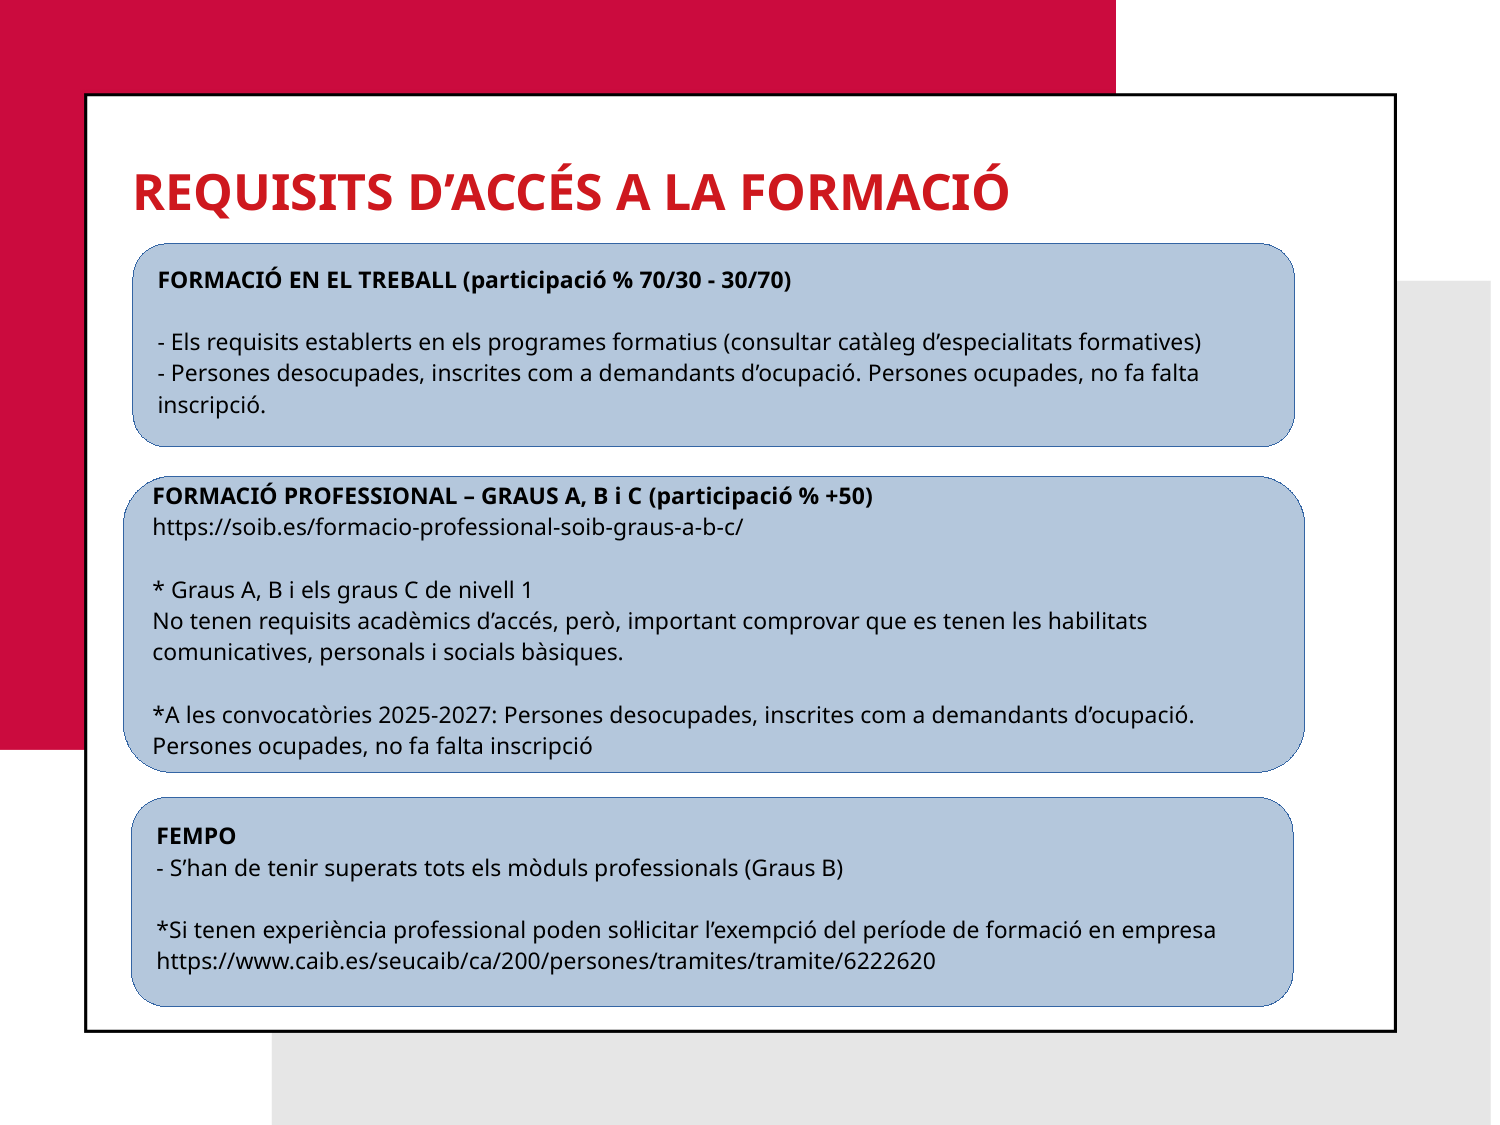

REQUISITS D’ACCÉS A LA FORMACIÓ
FORMACIÓ EN EL TREBALL (participació % 70/30 - 30/70)
- Els requisits establerts en els programes formatius (consultar catàleg d’especialitats formatives)
- Persones desocupades, inscrites com a demandants d’ocupació. Persones ocupades, no fa falta inscripció.
FORMACIÓ PROFESSIONAL – GRAUS A, B i C (participació % +50)
https://soib.es/formacio-professional-soib-graus-a-b-c/
* Graus A, B i els graus C de nivell 1
No tenen requisits acadèmics d’accés, però, important comprovar que es tenen les habilitats comunicatives, personals i socials bàsiques.
*A les convocatòries 2025-2027: Persones desocupades, inscrites com a demandants d’ocupació. Persones ocupades, no fa falta inscripció
FEMPO
- S’han de tenir superats tots els mòduls professionals (Graus B)
*Si tenen experiència professional poden sol·licitar l’exempció del període de formació en empresa
https://www.caib.es/seucaib/ca/200/persones/tramites/tramite/6222620